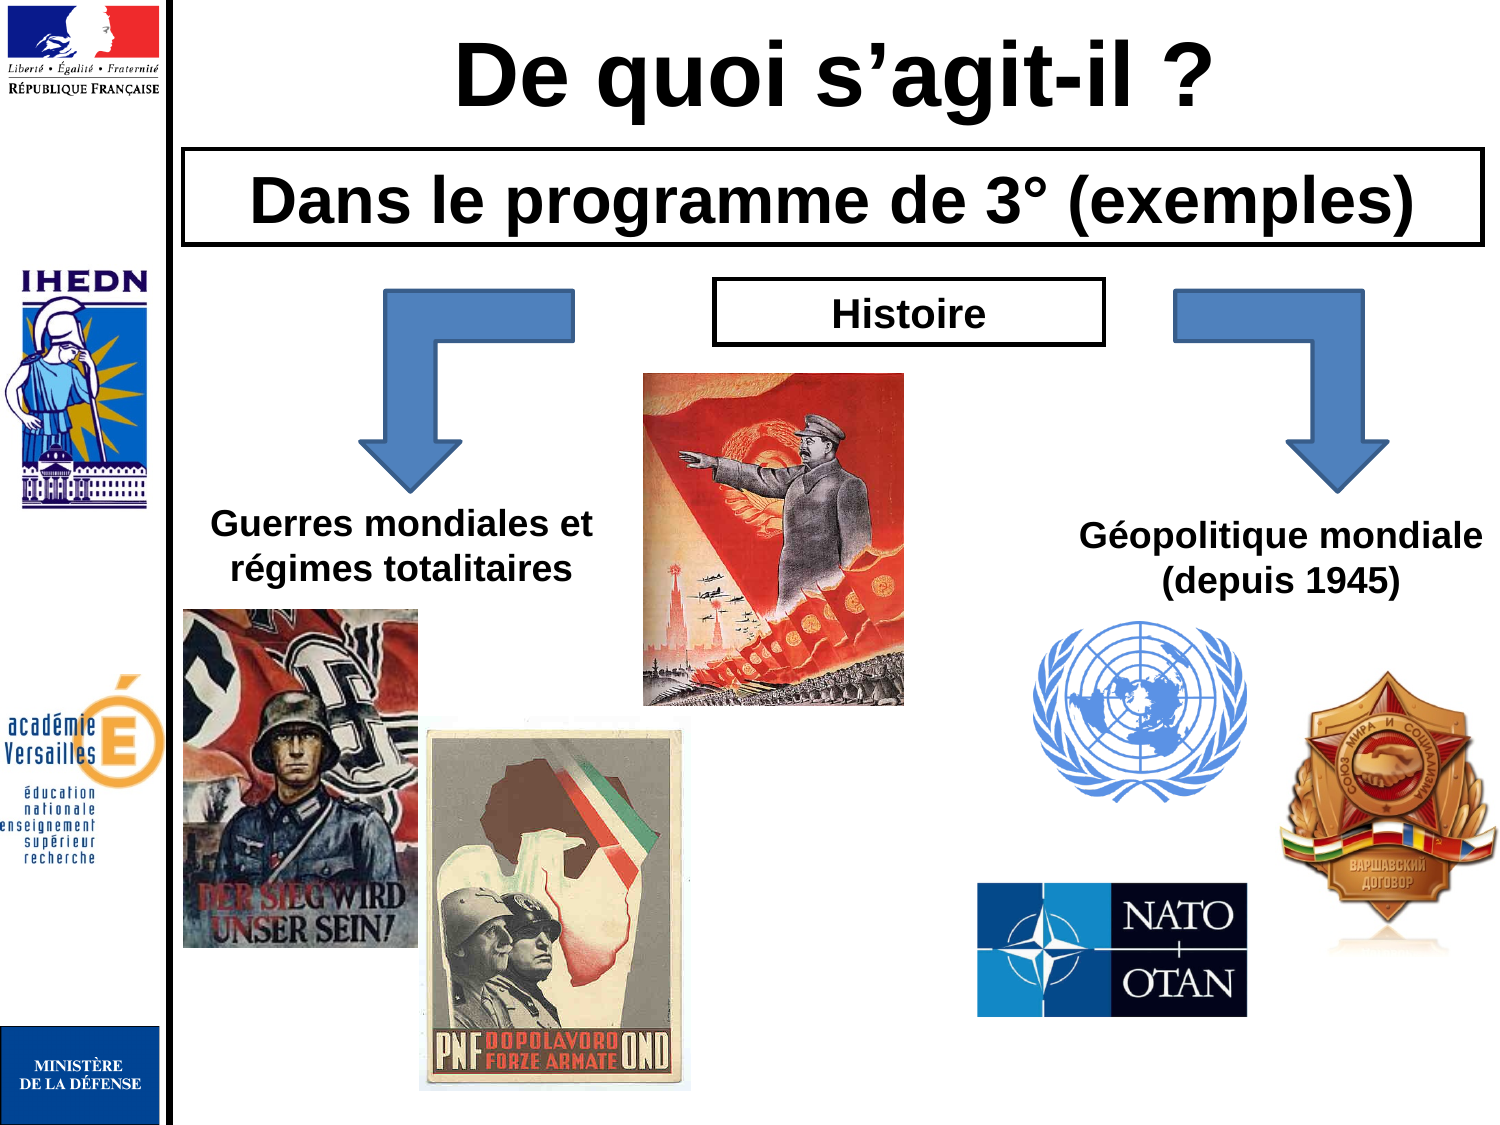

De quoi s’agit-il ?
Dans le programme de 3° (exemples)
Histoire
Guerres mondiales et régimes totalitaires
Géopolitique mondiale (depuis 1945)